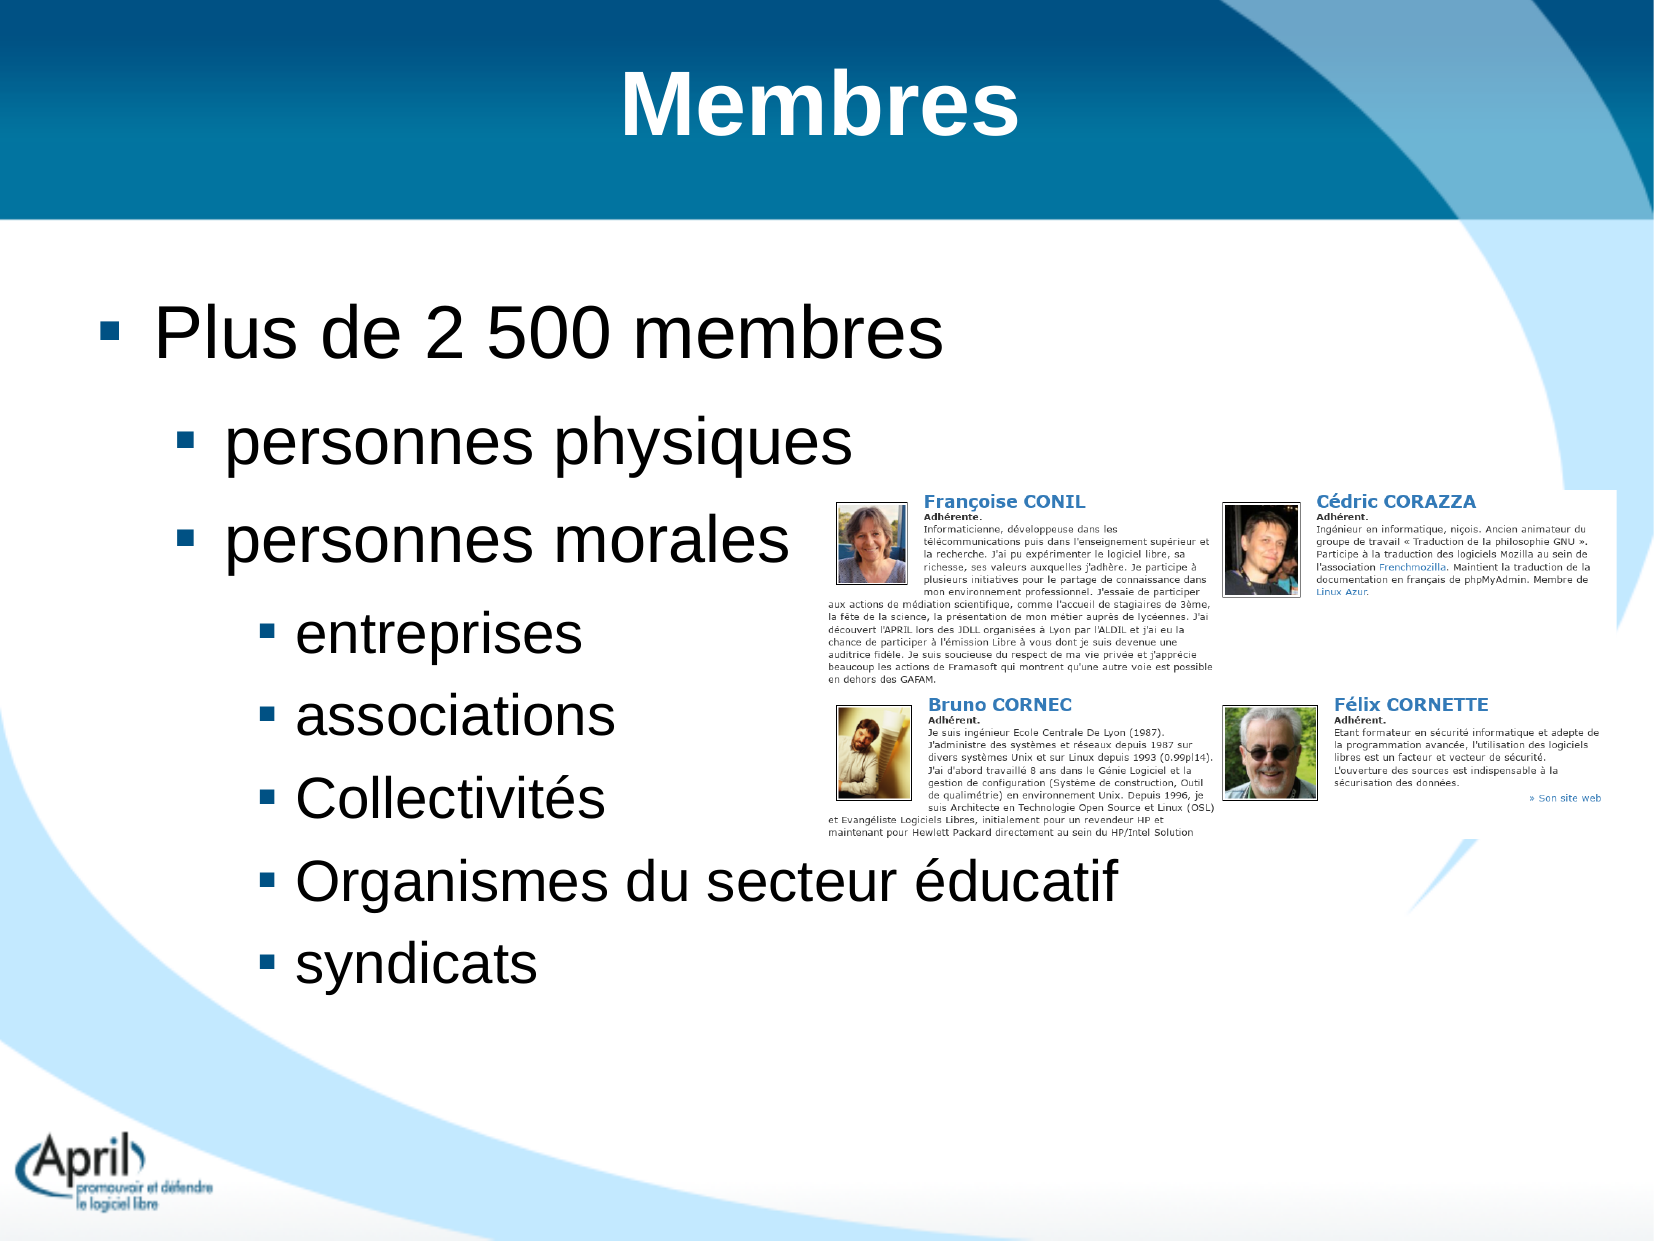

# Membres
Plus de 2 500 membres
personnes physiques
personnes morales
entreprises
associations
Collectivités
Organismes du secteur éducatif
syndicats